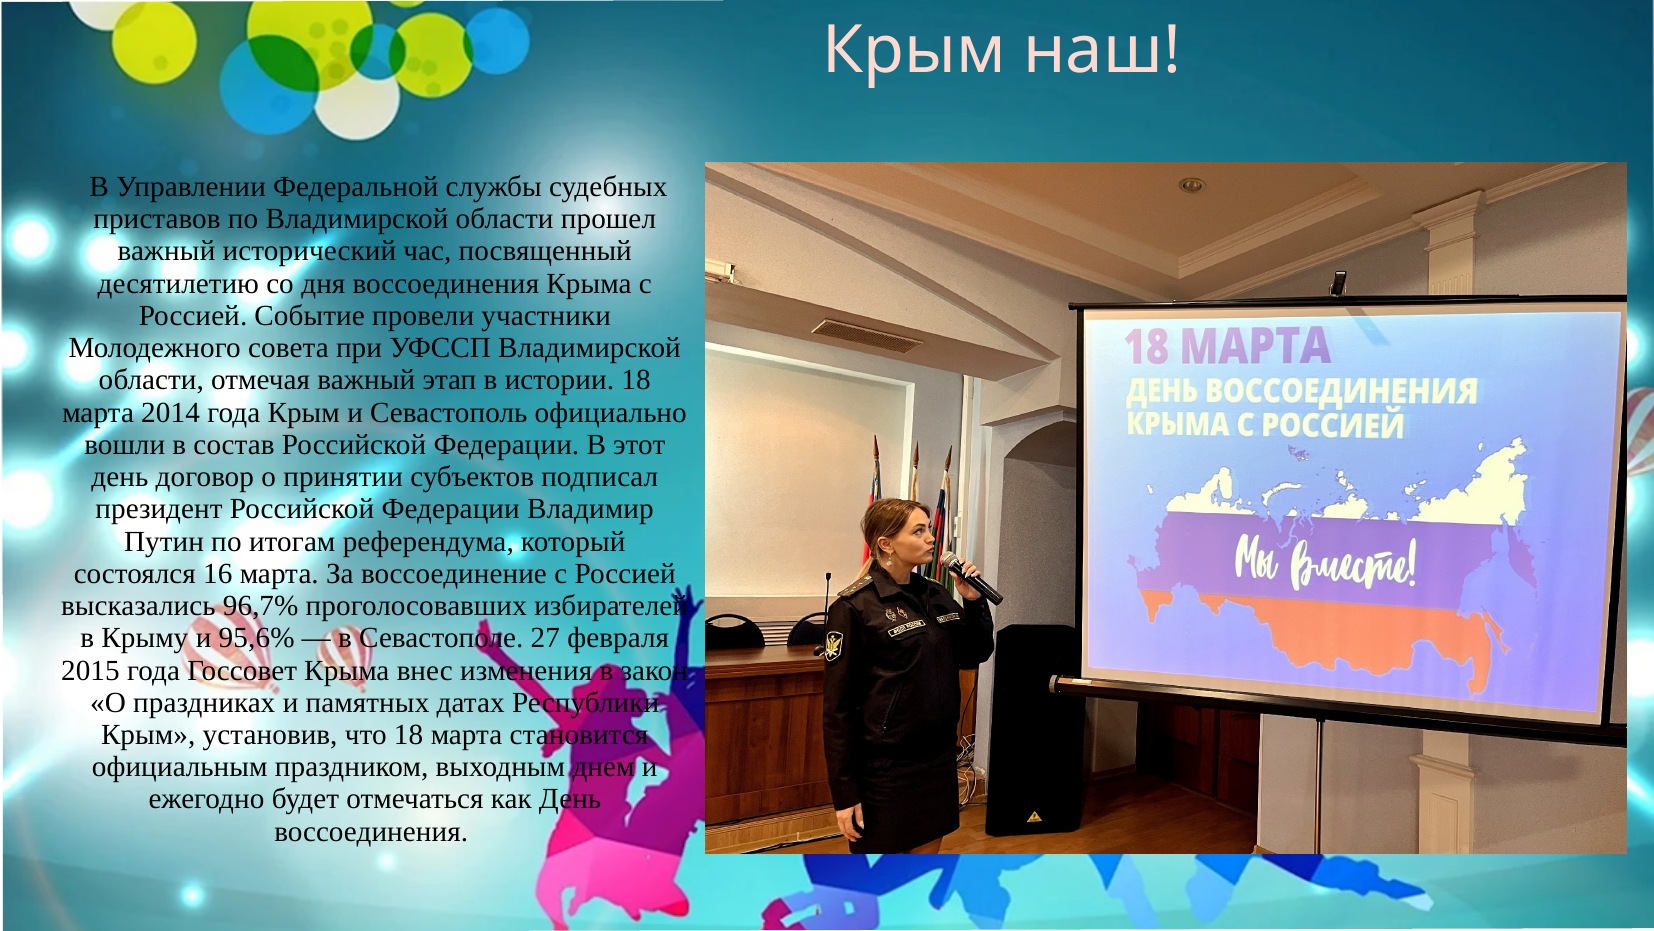

Крым наш!
 В Управлении Федеральной службы судебных приставов по Владимирской области прошел важный исторический час, посвященный десятилетию со дня воссоединения Крыма с Россией. Событие провели участники Молодежного совета при УФССП Владимирской области, отмечая важный этап в истории. 18 марта 2014 года Крым и Севастополь официально вошли в состав Российской Федерации. В этот день договор о принятии субъектов подписал президент Российской Федерации Владимир Путин по итогам референдума, который состоялся 16 марта. За воссоединение с Россией высказались 96,7% проголосовавших избирателей в Крыму и 95,6% — в Севастополе. 27 февраля 2015 года Госсовет Крыма внес изменения в закон «О праздниках и памятных датах Республики Крым», установив, что 18 марта становится официальным праздником, выходным днем и ежегодно будет отмечаться как День воссоединения.